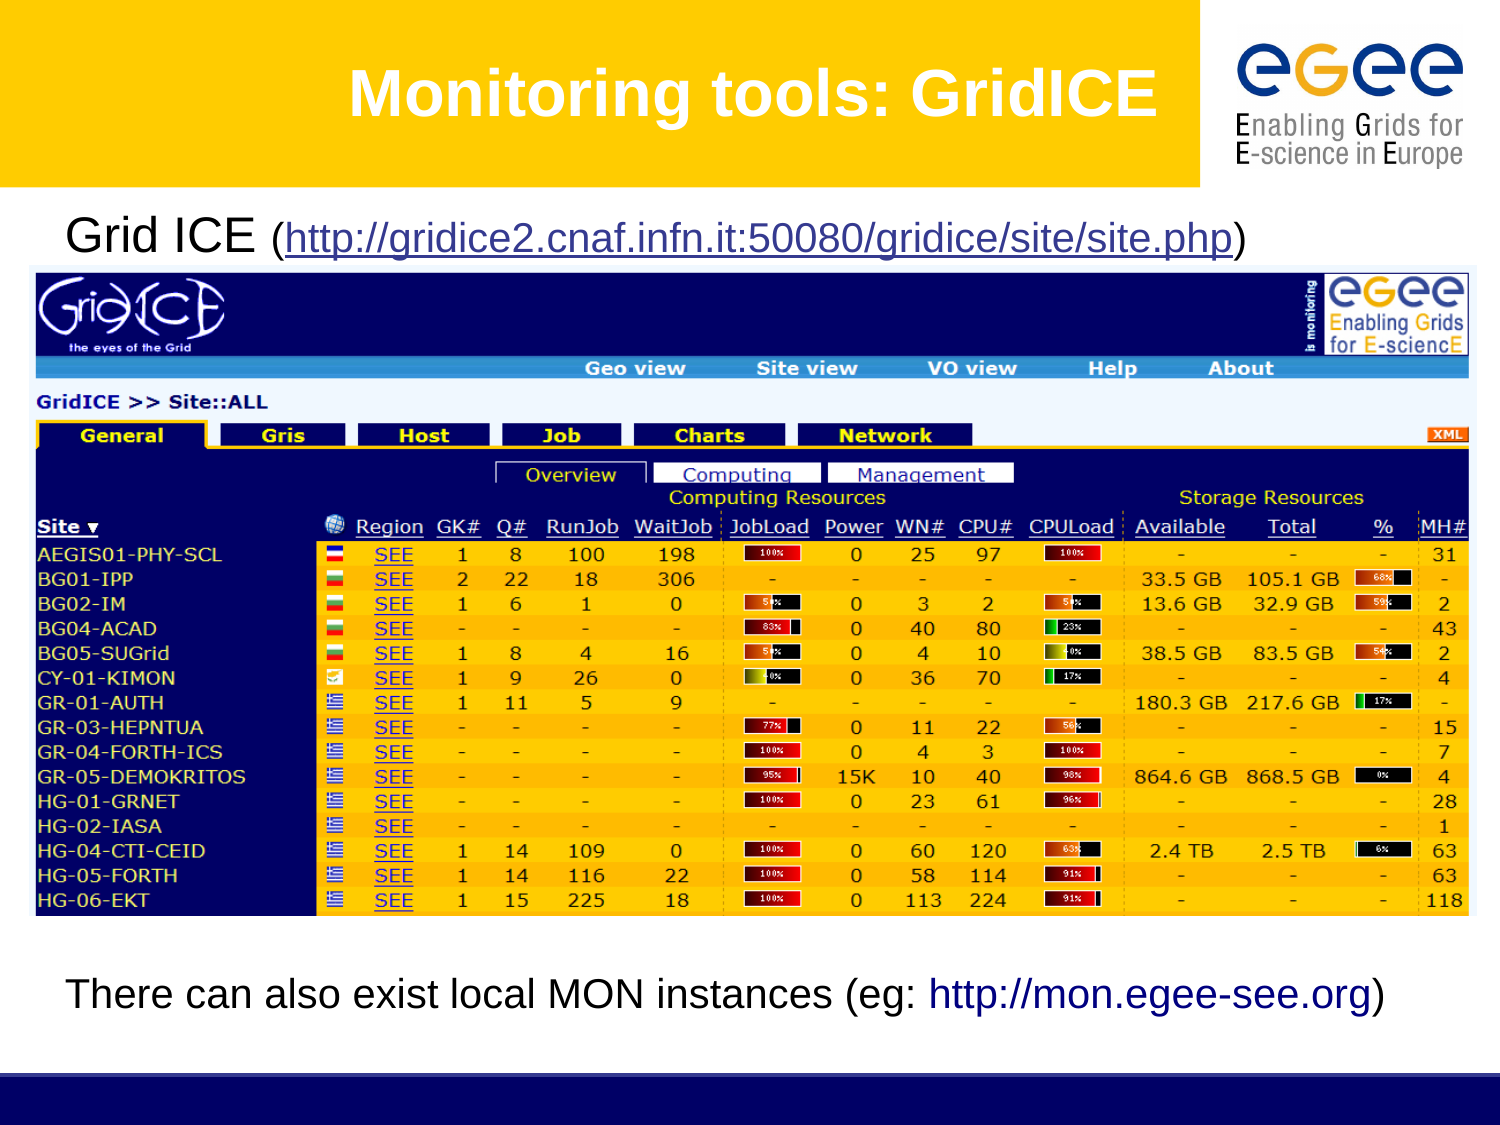

# Monitoring tools: GridICE
Grid ICE (http://gridice2.cnaf.infn.it:50080/gridice/site/site.php)
There can also exist local MON instances (eg: http://mon.egee-see.org)